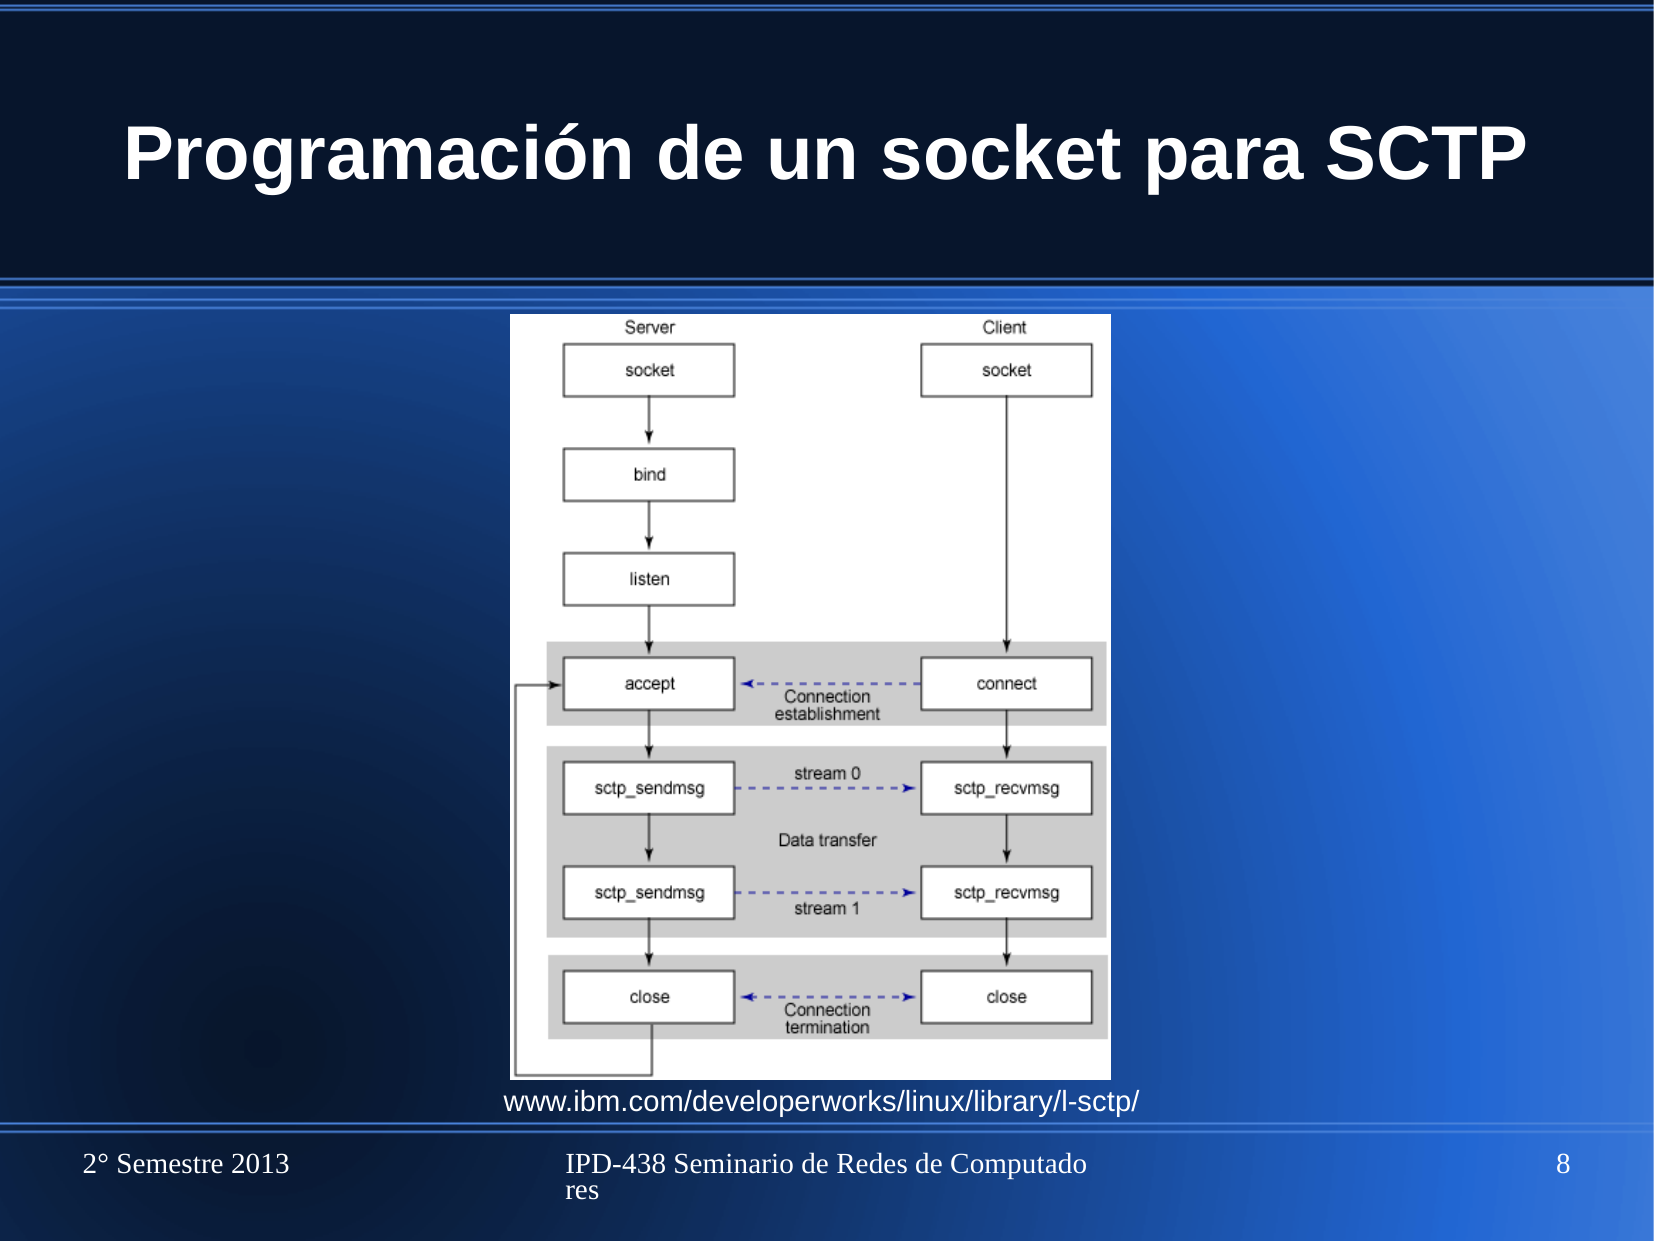

# Programación de un socket para SCTP
www.ibm.com/developerworks/linux/library/l-sctp/
2° Semestre 2013
IPD-438 Seminario de Redes de Computadores
8